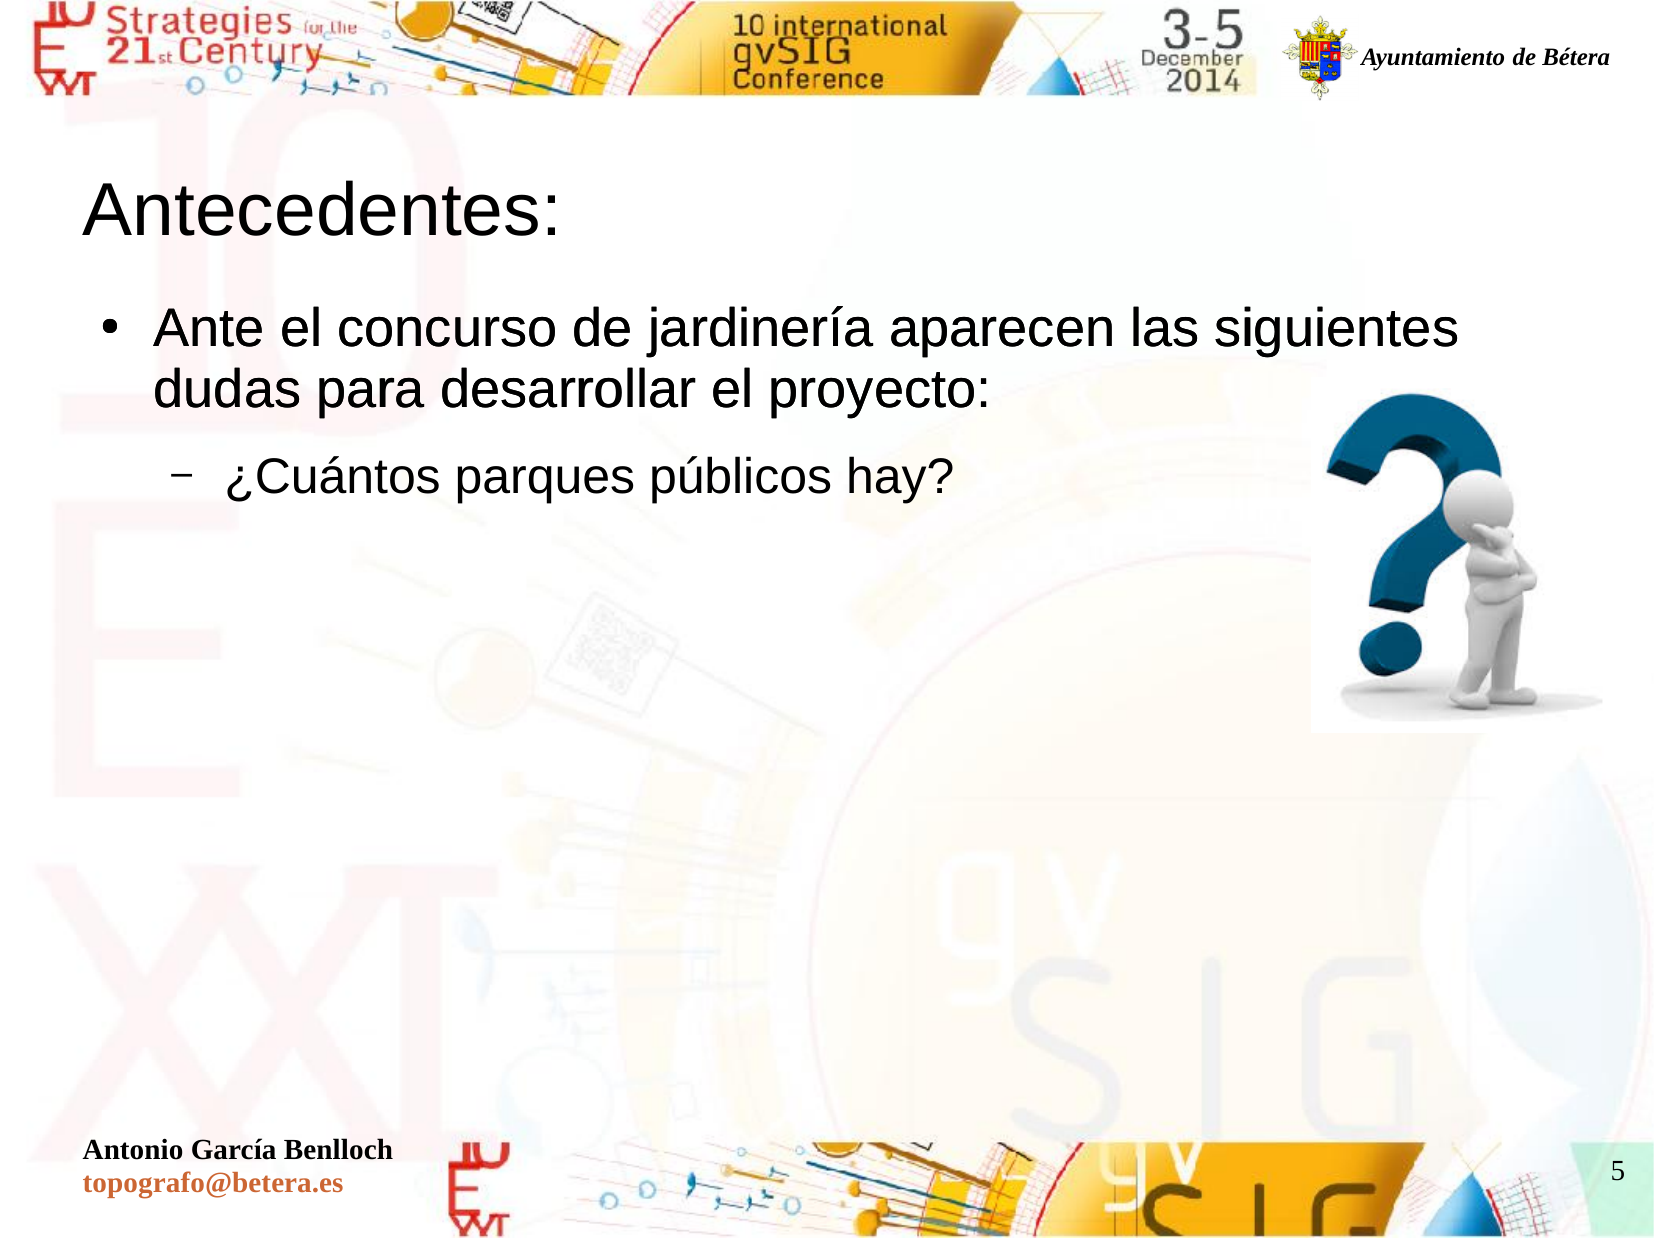

# Antecedentes:
Ante el concurso de jardinería aparecen las siguientes dudas para desarrollar el proyecto:
¿Cuántos parques públicos hay?
Ante el concurso de jardinería aparecen las siguientes dudas para desarrollar el proyecto:
5